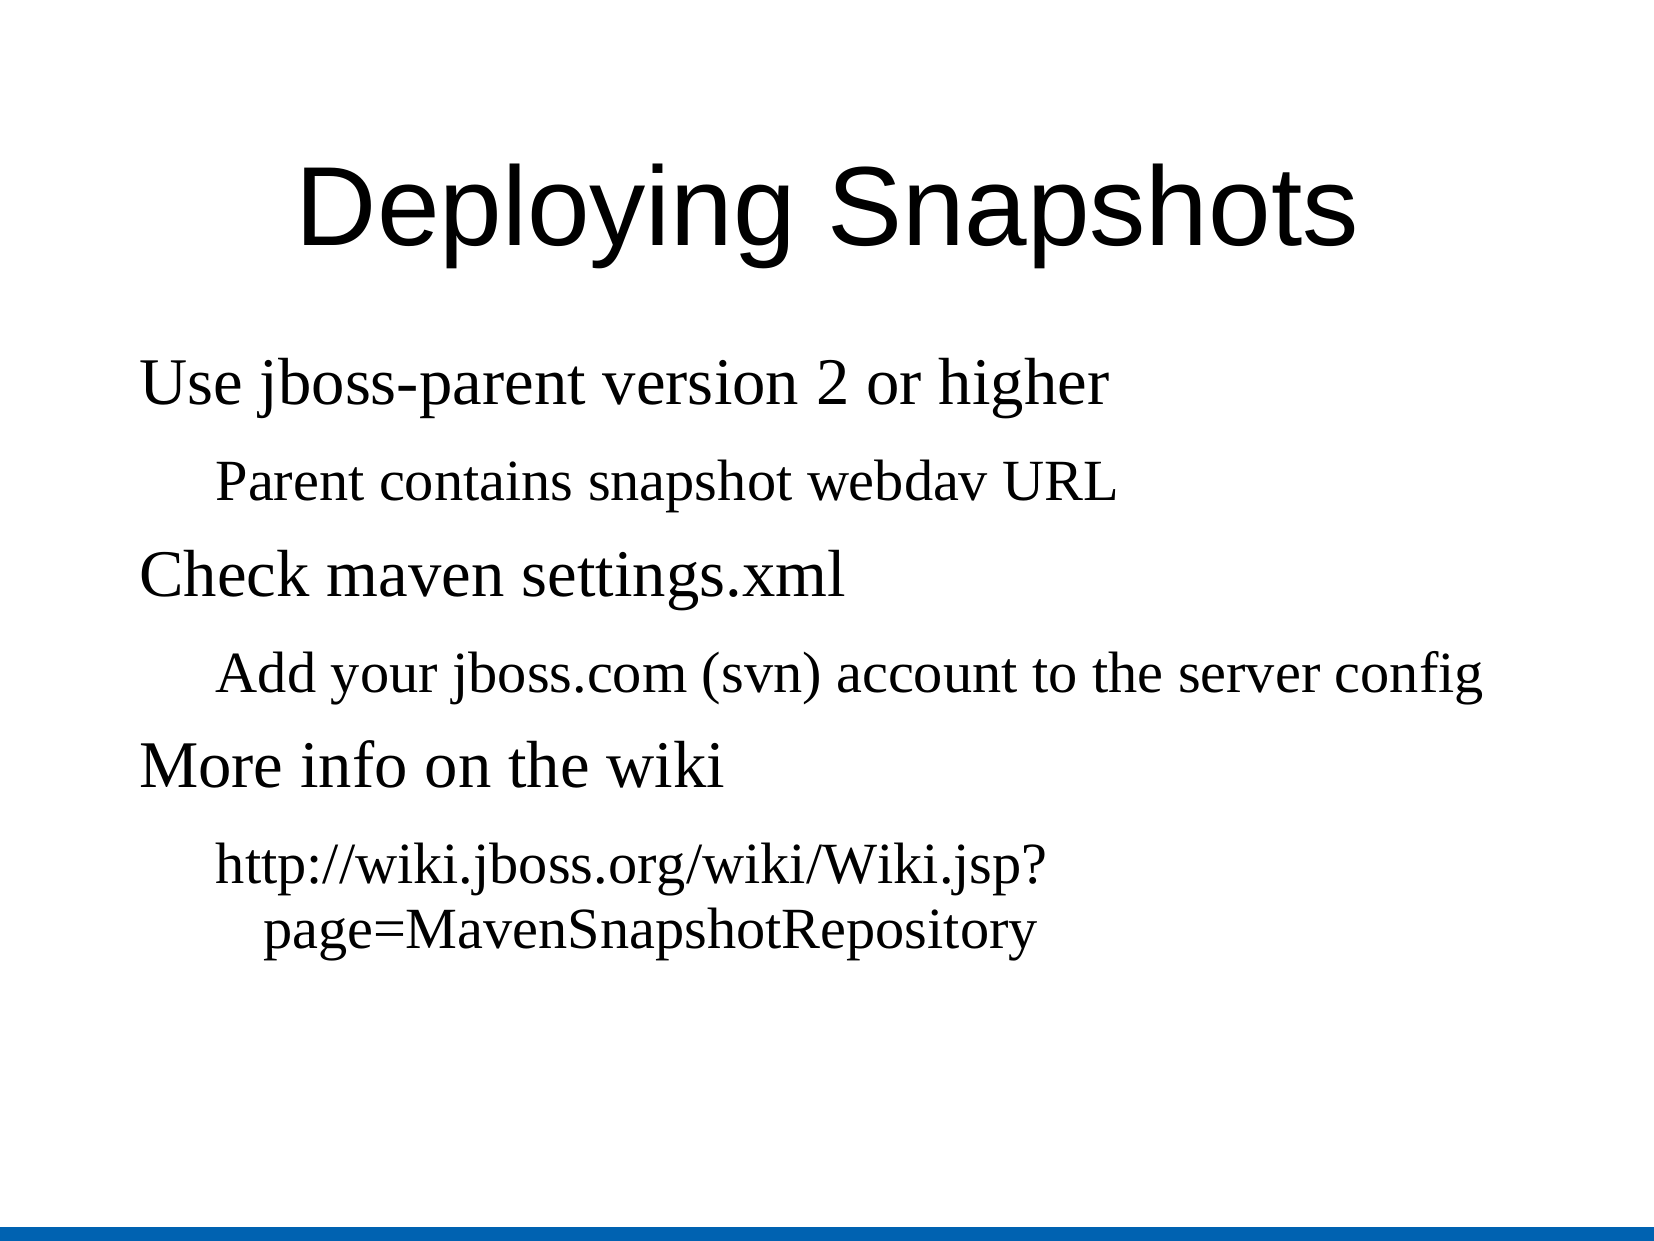

# Deploying Snapshots
Use jboss-parent version 2 or higher
Parent contains snapshot webdav URL
Check maven settings.xml
Add your jboss.com (svn) account to the server config
More info on the wiki
http://wiki.jboss.org/wiki/Wiki.jsp?page=MavenSnapshotRepository